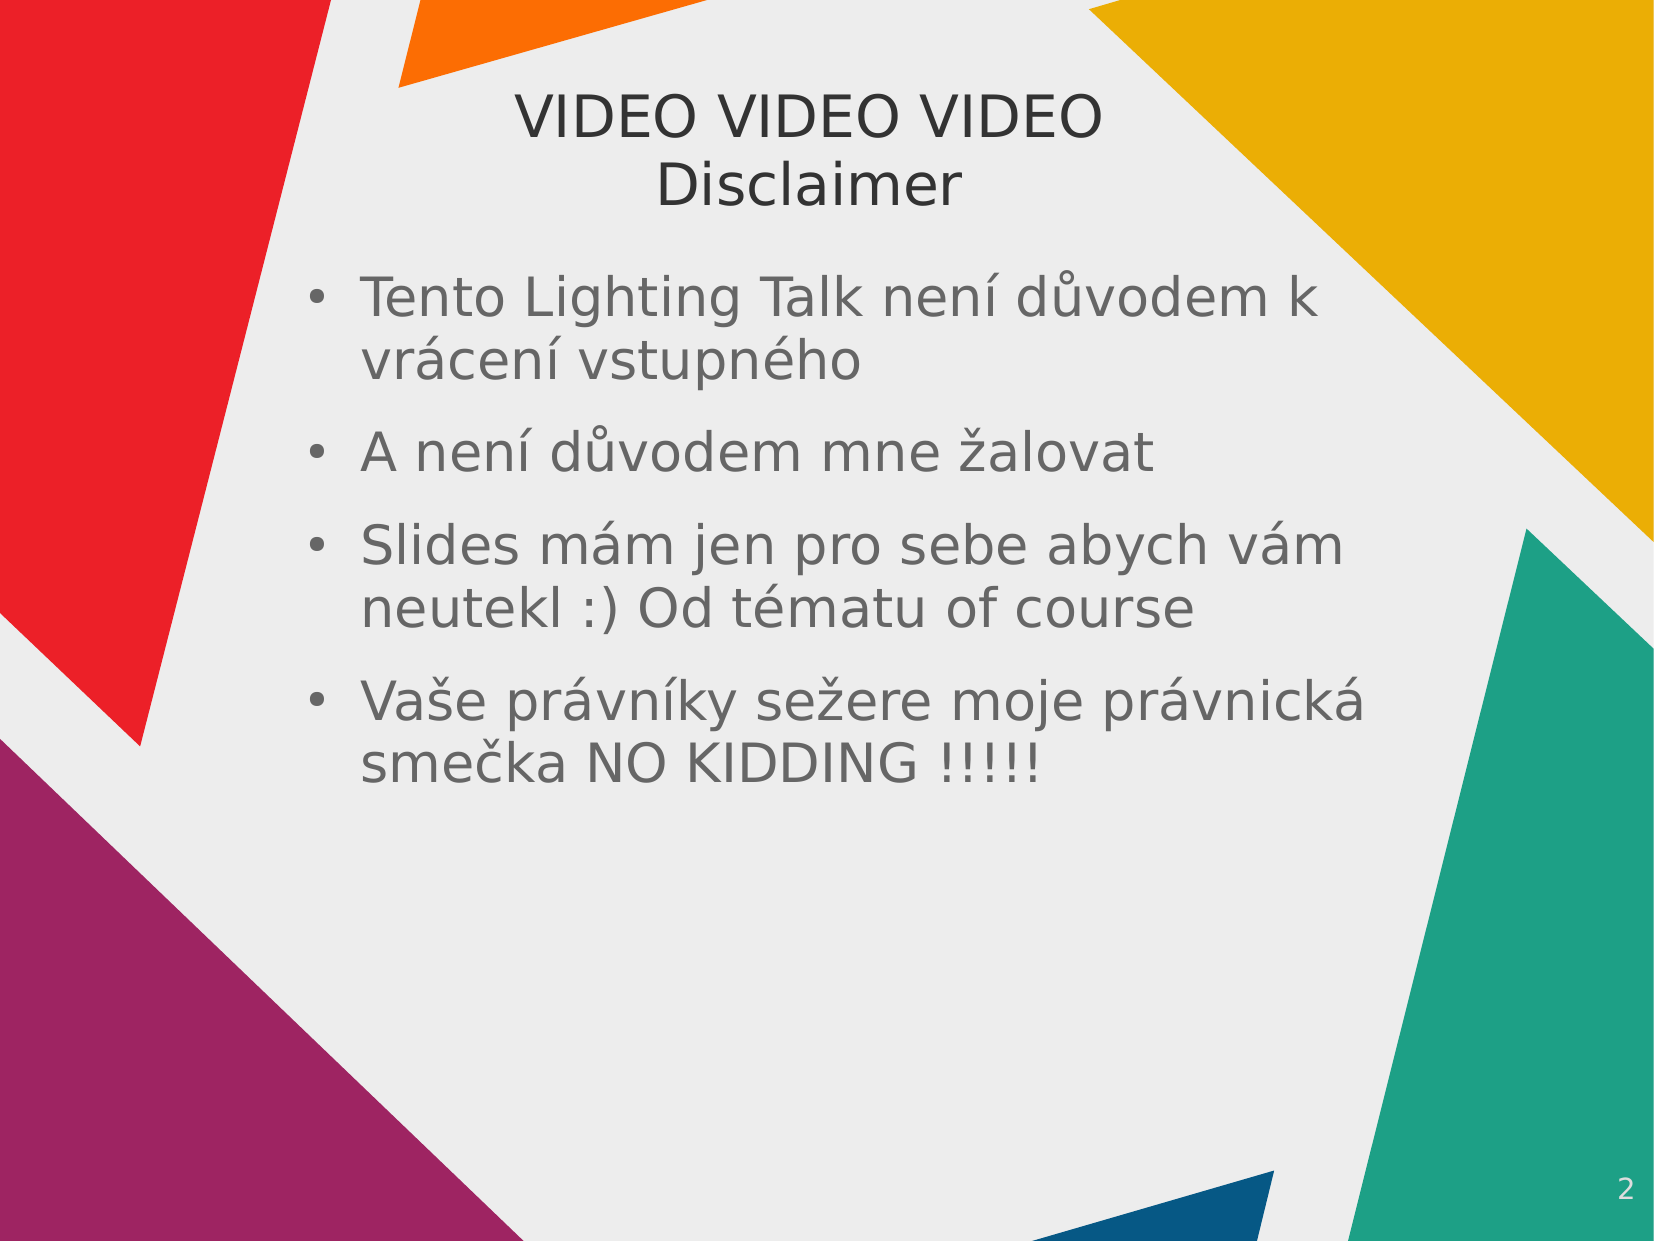

# VIDEO VIDEO VIDEO Disclaimer
Tento Lighting Talk není důvodem k vrácení vstupného
A není důvodem mne žalovat
Slides mám jen pro sebe abych vám neutekl :) Od tématu of course
Vaše právníky sežere moje právnická smečka NO KIDDING !!!!!
2